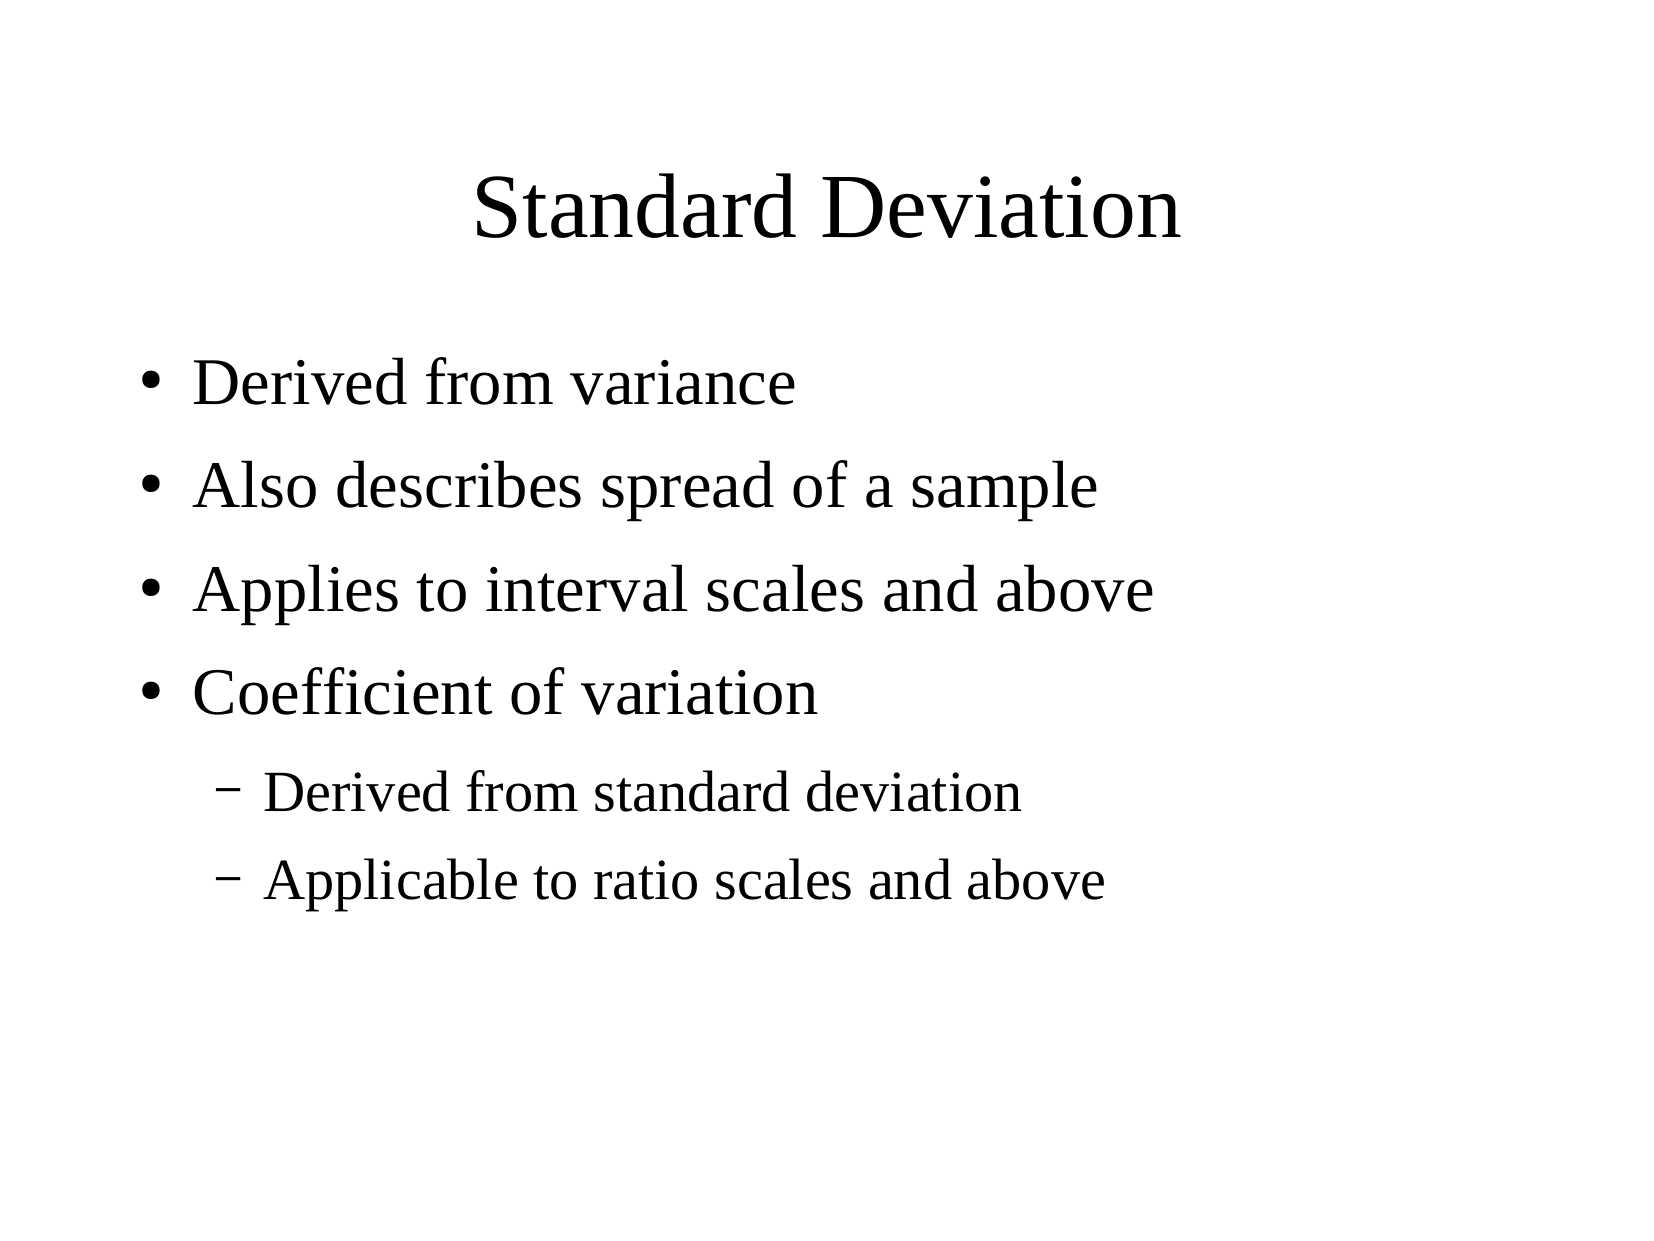

# Standard Deviation
Derived from variance
Also describes spread of a sample
Applies to interval scales and above
Coefficient of variation
Derived from standard deviation
Applicable to ratio scales and above